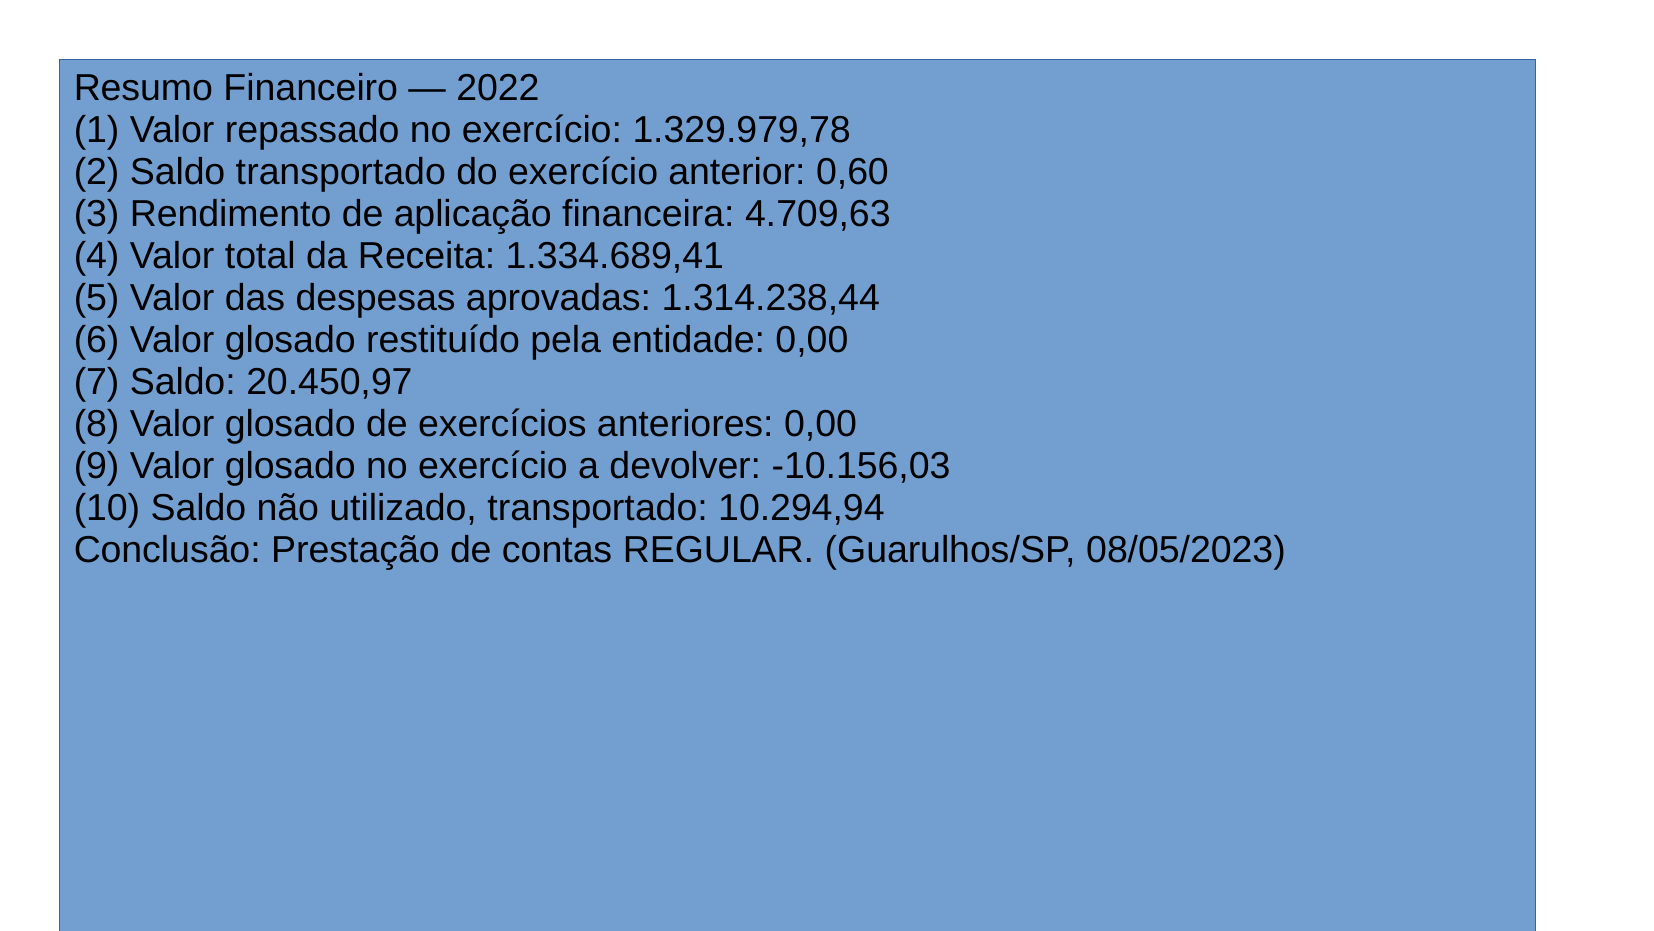

Resumo Financeiro — 2022
(1) Valor repassado no exercício: 1.329.979,78
(2) Saldo transportado do exercício anterior: 0,60
(3) Rendimento de aplicação financeira: 4.709,63
(4) Valor total da Receita: 1.334.689,41
(5) Valor das despesas aprovadas: 1.314.238,44
(6) Valor glosado restituído pela entidade: 0,00
(7) Saldo: 20.450,97
(8) Valor glosado de exercícios anteriores: 0,00
(9) Valor glosado no exercício a devolver: -10.156,03
(10) Saldo não utilizado, transportado: 10.294,94
Conclusão: Prestação de contas REGULAR. (Guarulhos/SP, 08/05/2023)